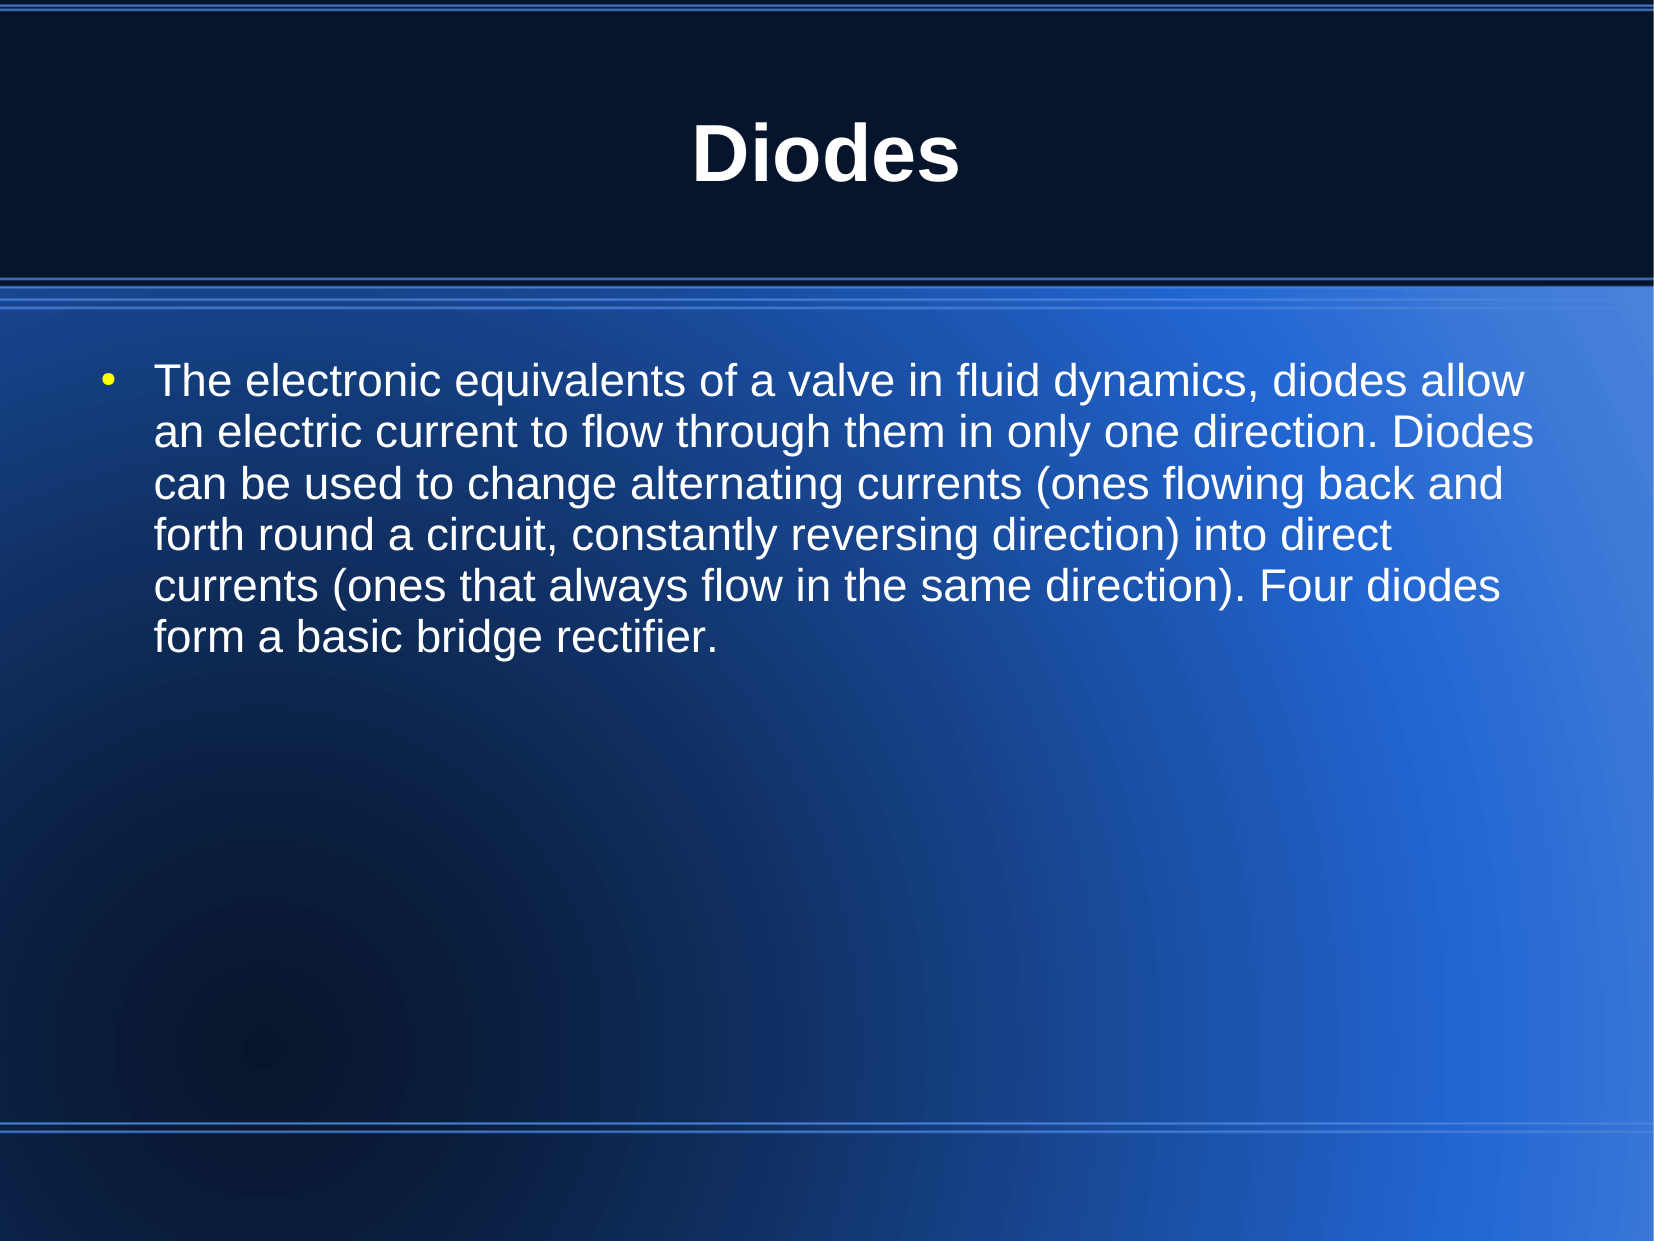

# Diodes
The electronic equivalents of a valve in fluid dynamics, diodes allow an electric current to flow through them in only one direction. Diodes can be used to change alternating currents (ones flowing back and forth round a circuit, constantly reversing direction) into direct currents (ones that always flow in the same direction). Four diodes form a basic bridge rectifier.